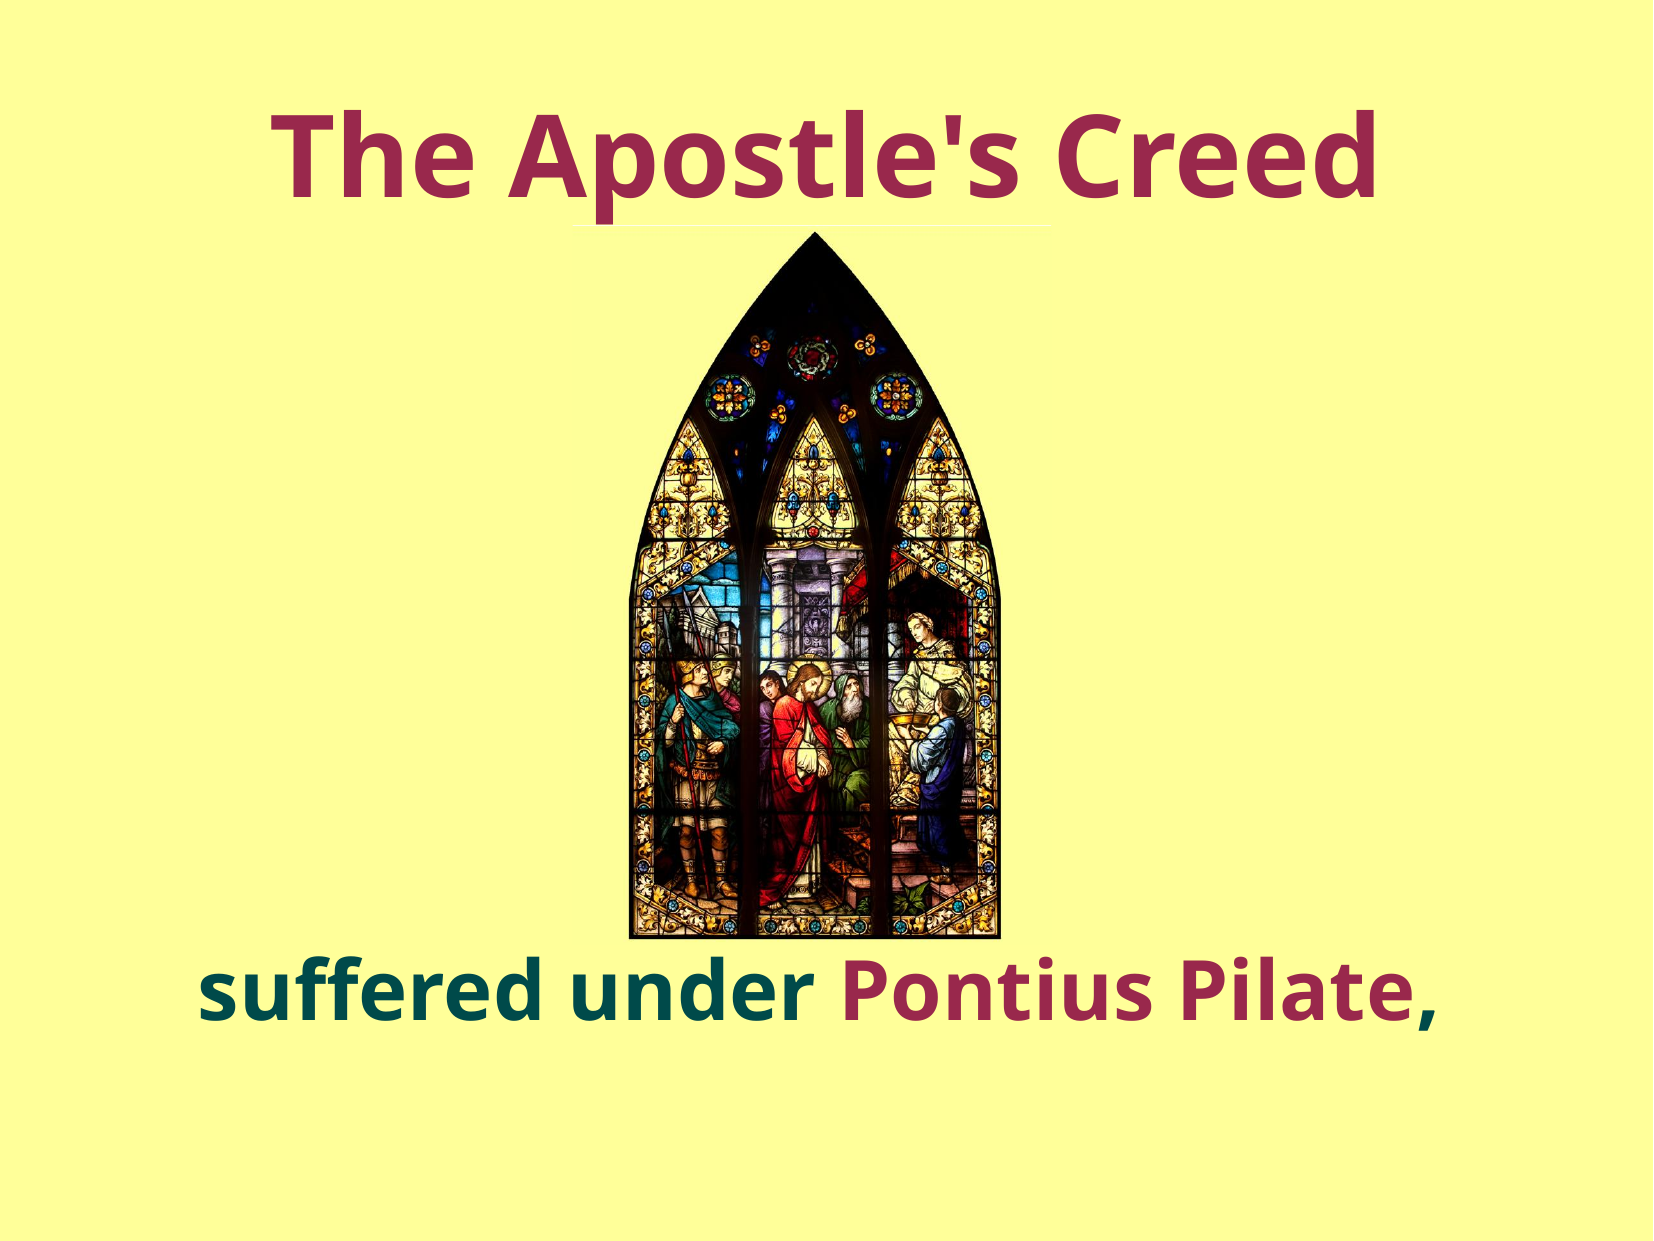

# The Apostle's Creed
suffered under Pontius Pilate,